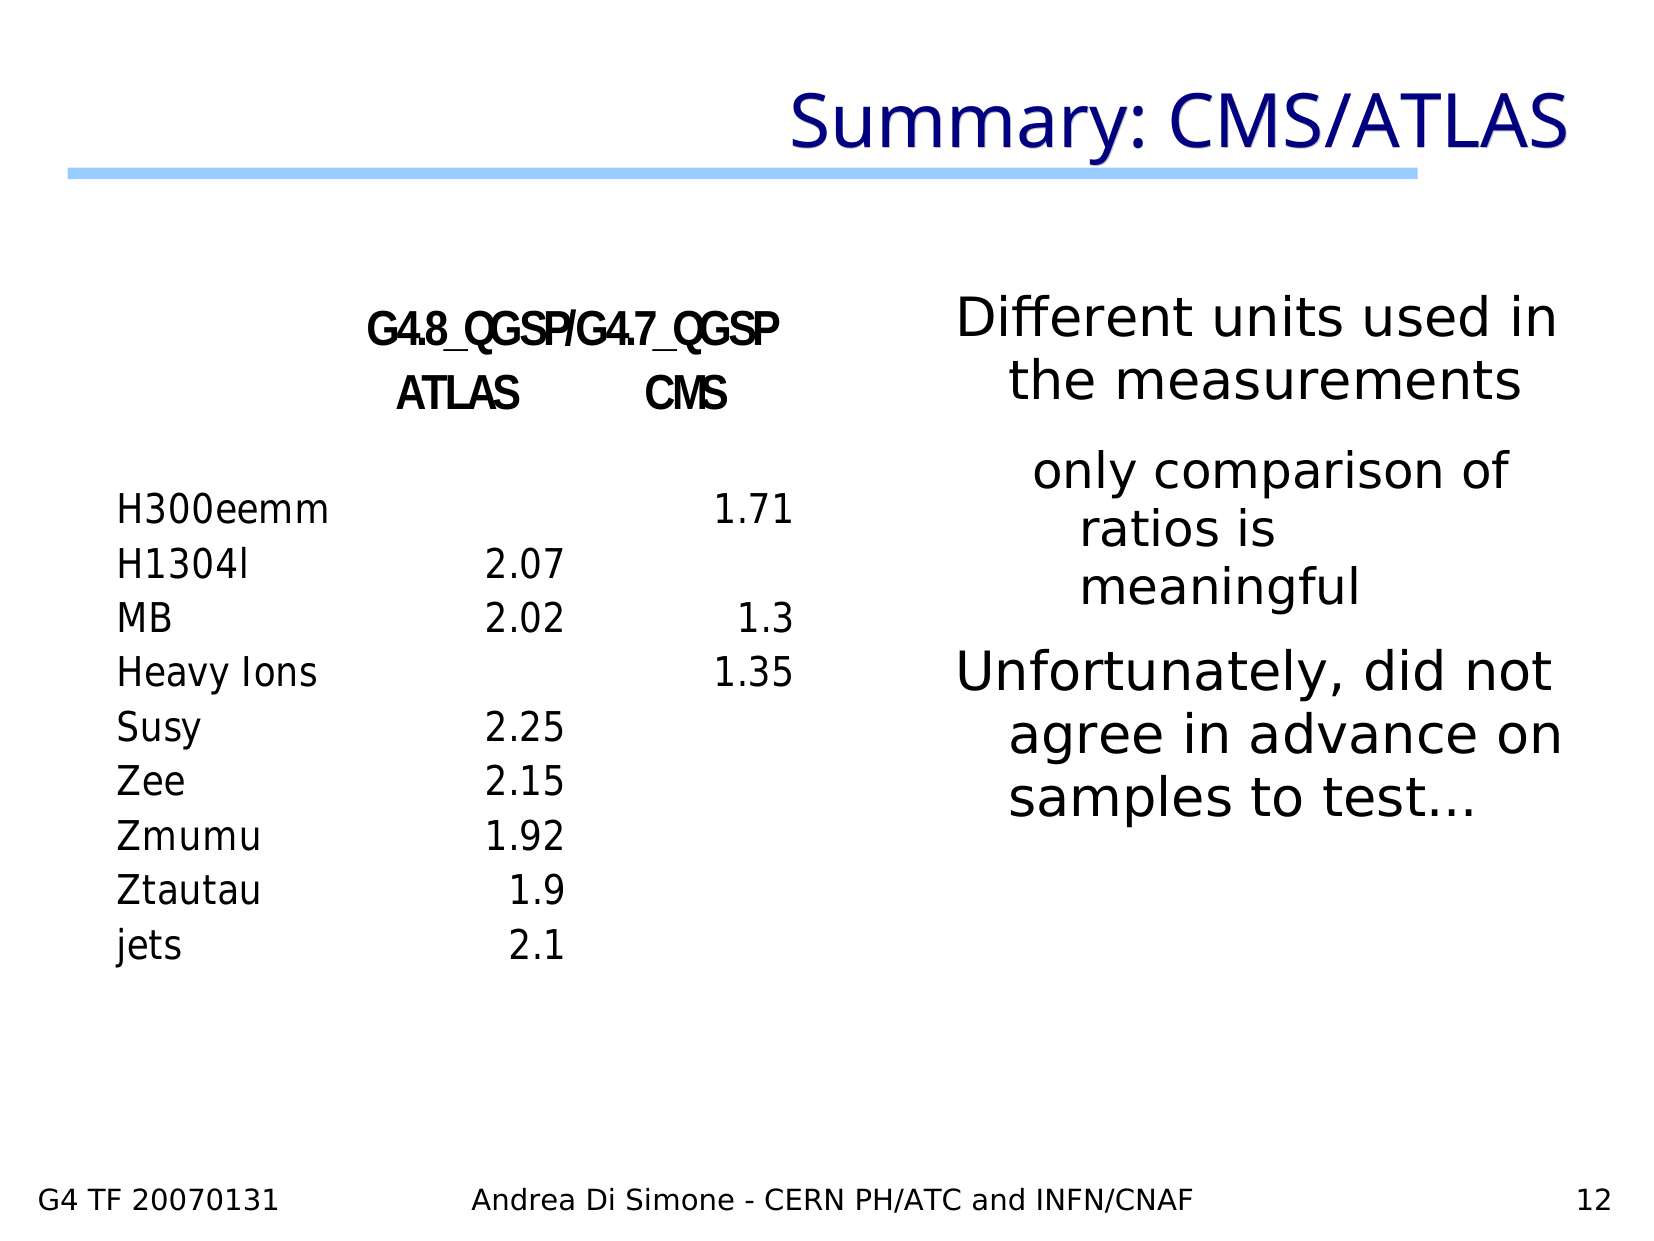

# Summary: CMS/ATLAS
Different units used in the measurements
only comparison of ratios is meaningful
Unfortunately, did not agree in advance on samples to test...
G4 TF 20070131
Andrea Di Simone - CERN PH/ATC and INFN/CNAF
12